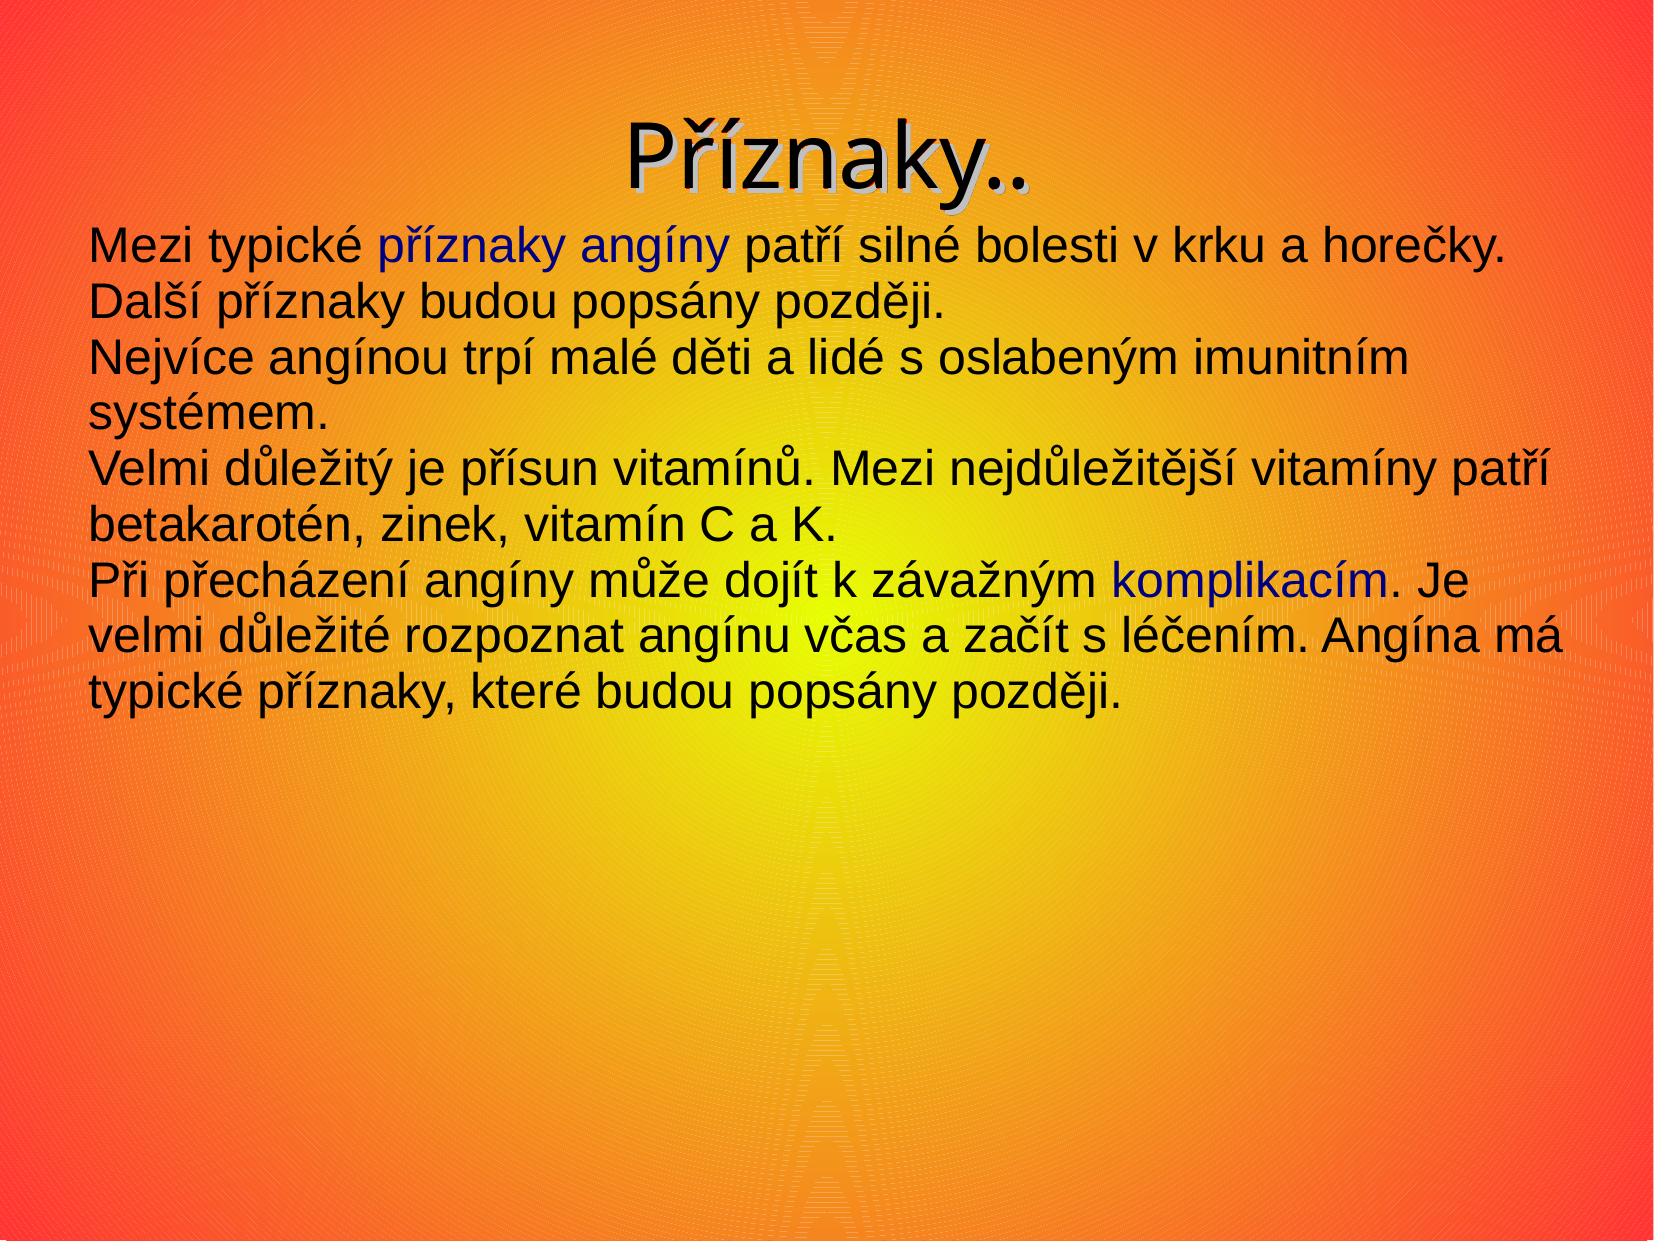

# Příznaky..
Mezi typické příznaky angíny patří silné bolesti v krku a horečky. Další příznaky budou popsány později.
Nejvíce angínou trpí malé děti a lidé s oslabeným imunitním systémem.
Velmi důležitý je přísun vitamínů. Mezi nejdůležitější vitamíny patří betakarotén, zinek, vitamín C a K.
Při přecházení angíny může dojít k závažným komplikacím. Je velmi důležité rozpoznat angínu včas a začít s léčením. Angína má typické příznaky, které budou popsány později.